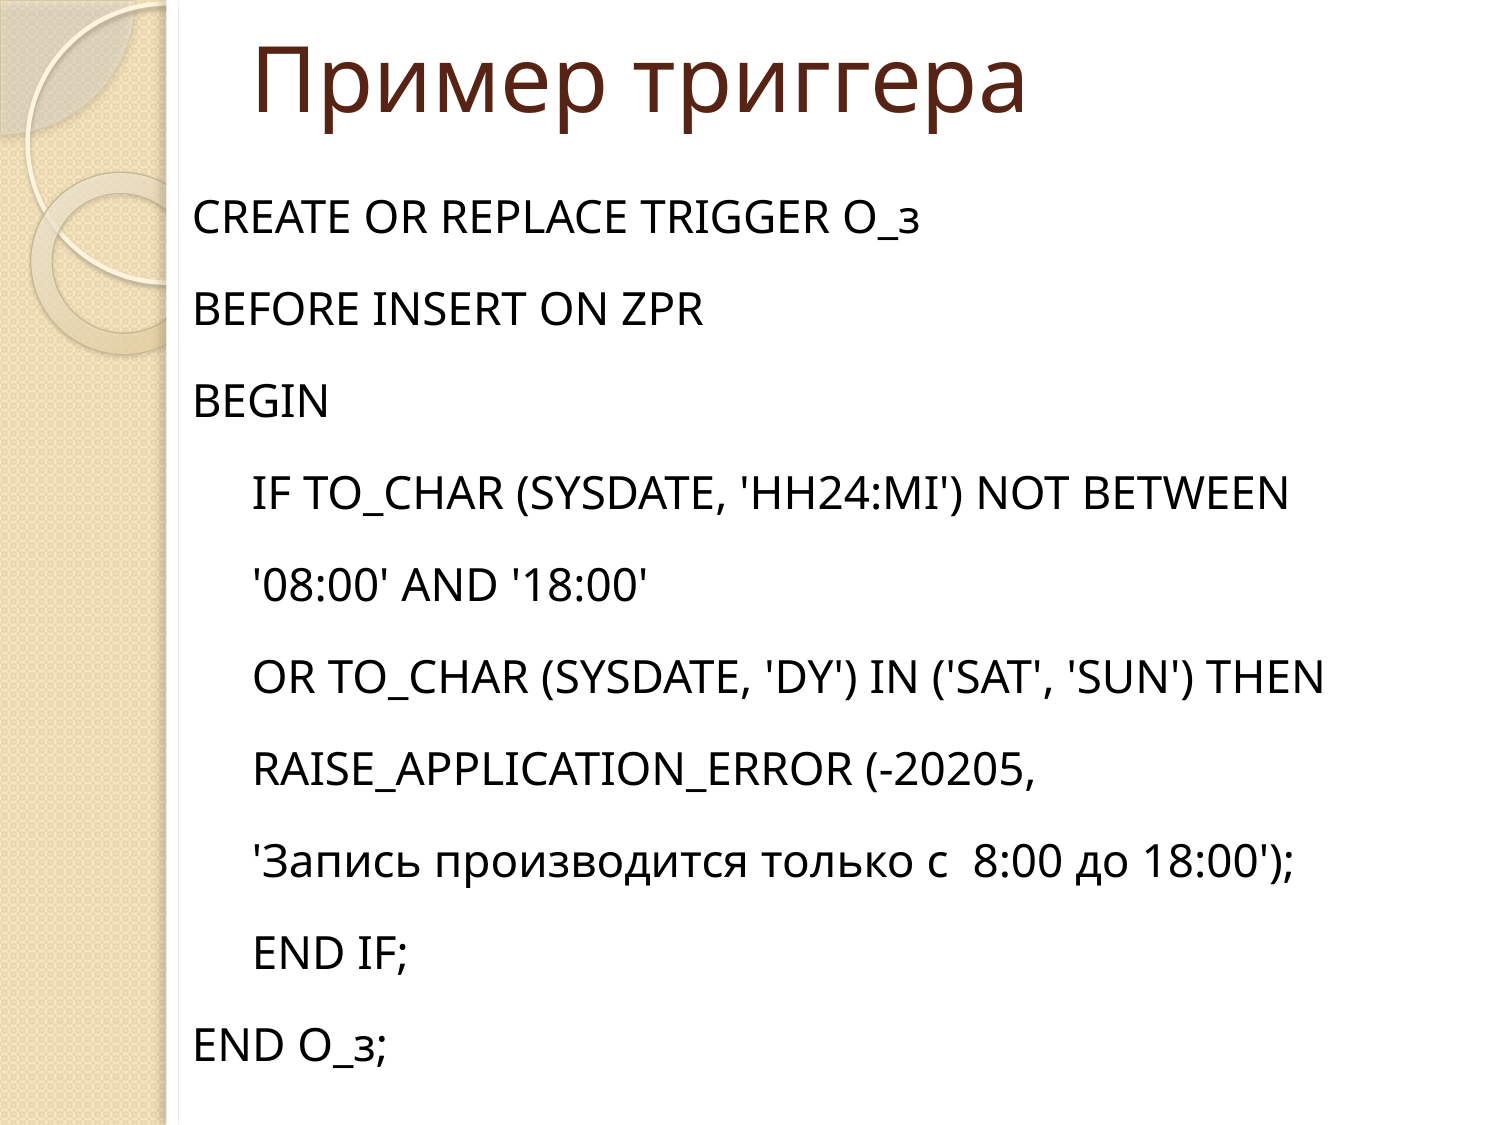

Пример триггера
# CREATE OR REPLACE TRIGGER О_з
BEFORE INSERT ON ZPR
BEGIN
 IF TO_CHAR (SYSDATE, 'HH24:MI') NOT BETWEEN
 '08:00' AND '18:00'
 OR TO_CHAR (SYSDATE, 'DY') IN ('SAT', 'SUN') THEN
 RAISE_APPLICATION_ERROR (-20205,
 'Запись производится только с 8:00 до 18:00');
 END IF;
END О_з;